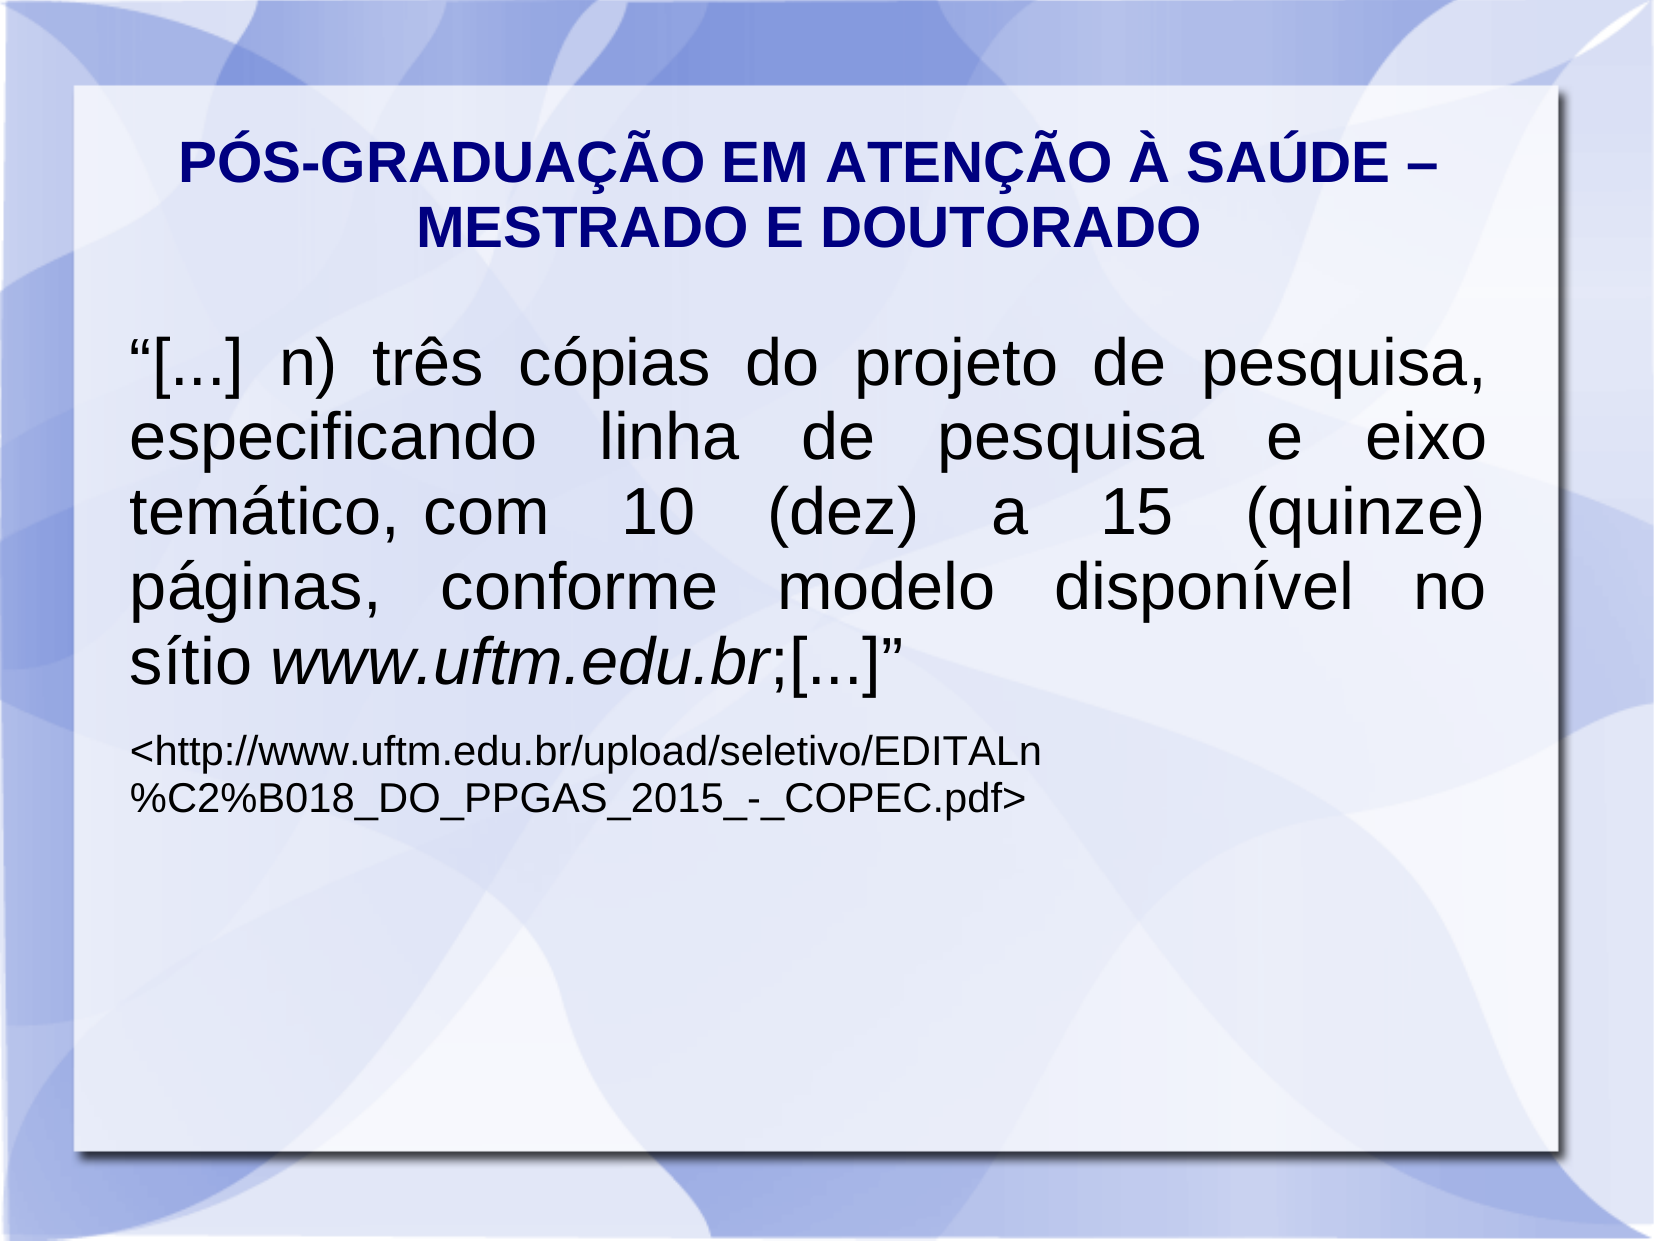

# PÓS-GRADUAÇÃO EM ATENÇÃO À SAÚDE – MESTRADO E DOUTORADO
“[...] n) três cópias do projeto de pesquisa, especificando linha de pesquisa e eixo temático, com 10 (dez) a 15 (quinze) páginas, conforme modelo disponível no sítio www.uftm.edu.br;[...]”
<http://www.uftm.edu.br/upload/seletivo/EDITALn%C2%B018_DO_PPGAS_2015_-_COPEC.pdf>